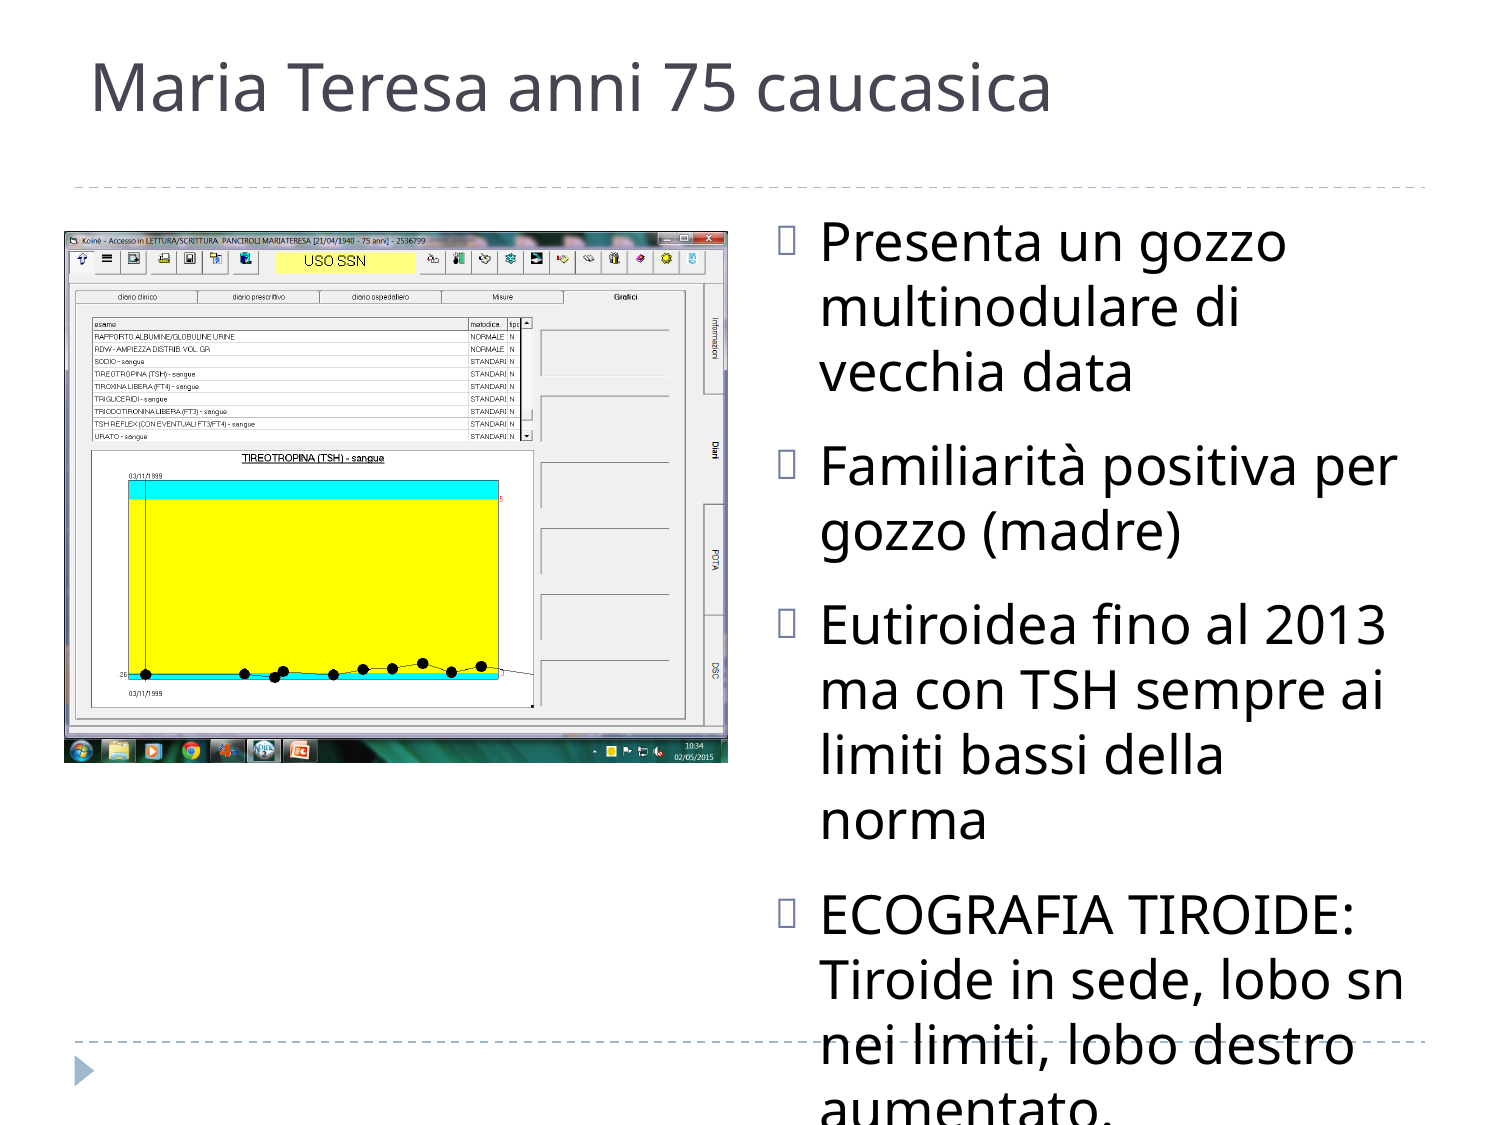

# Maria Teresa anni 75 caucasica
Presenta un gozzo multinodulare di vecchia data
Familiarità positiva per gozzo (madre)
Eutiroidea fino al 2013 ma con TSH sempre ai limiti bassi della norma
ECOGRAFIA TIROIDE: Tiroide in sede, lobo sn nei limiti, lobo destro aumentato. Ecostruttura finemente disomogenea al lobo sinistro. Al lobo destro si conferma nodulo solido di 18.7Tx13.7APx18.9L mm, altre lesioni analoghe minori di 7.7 mm, 6.4 mm, 7.2 mm.